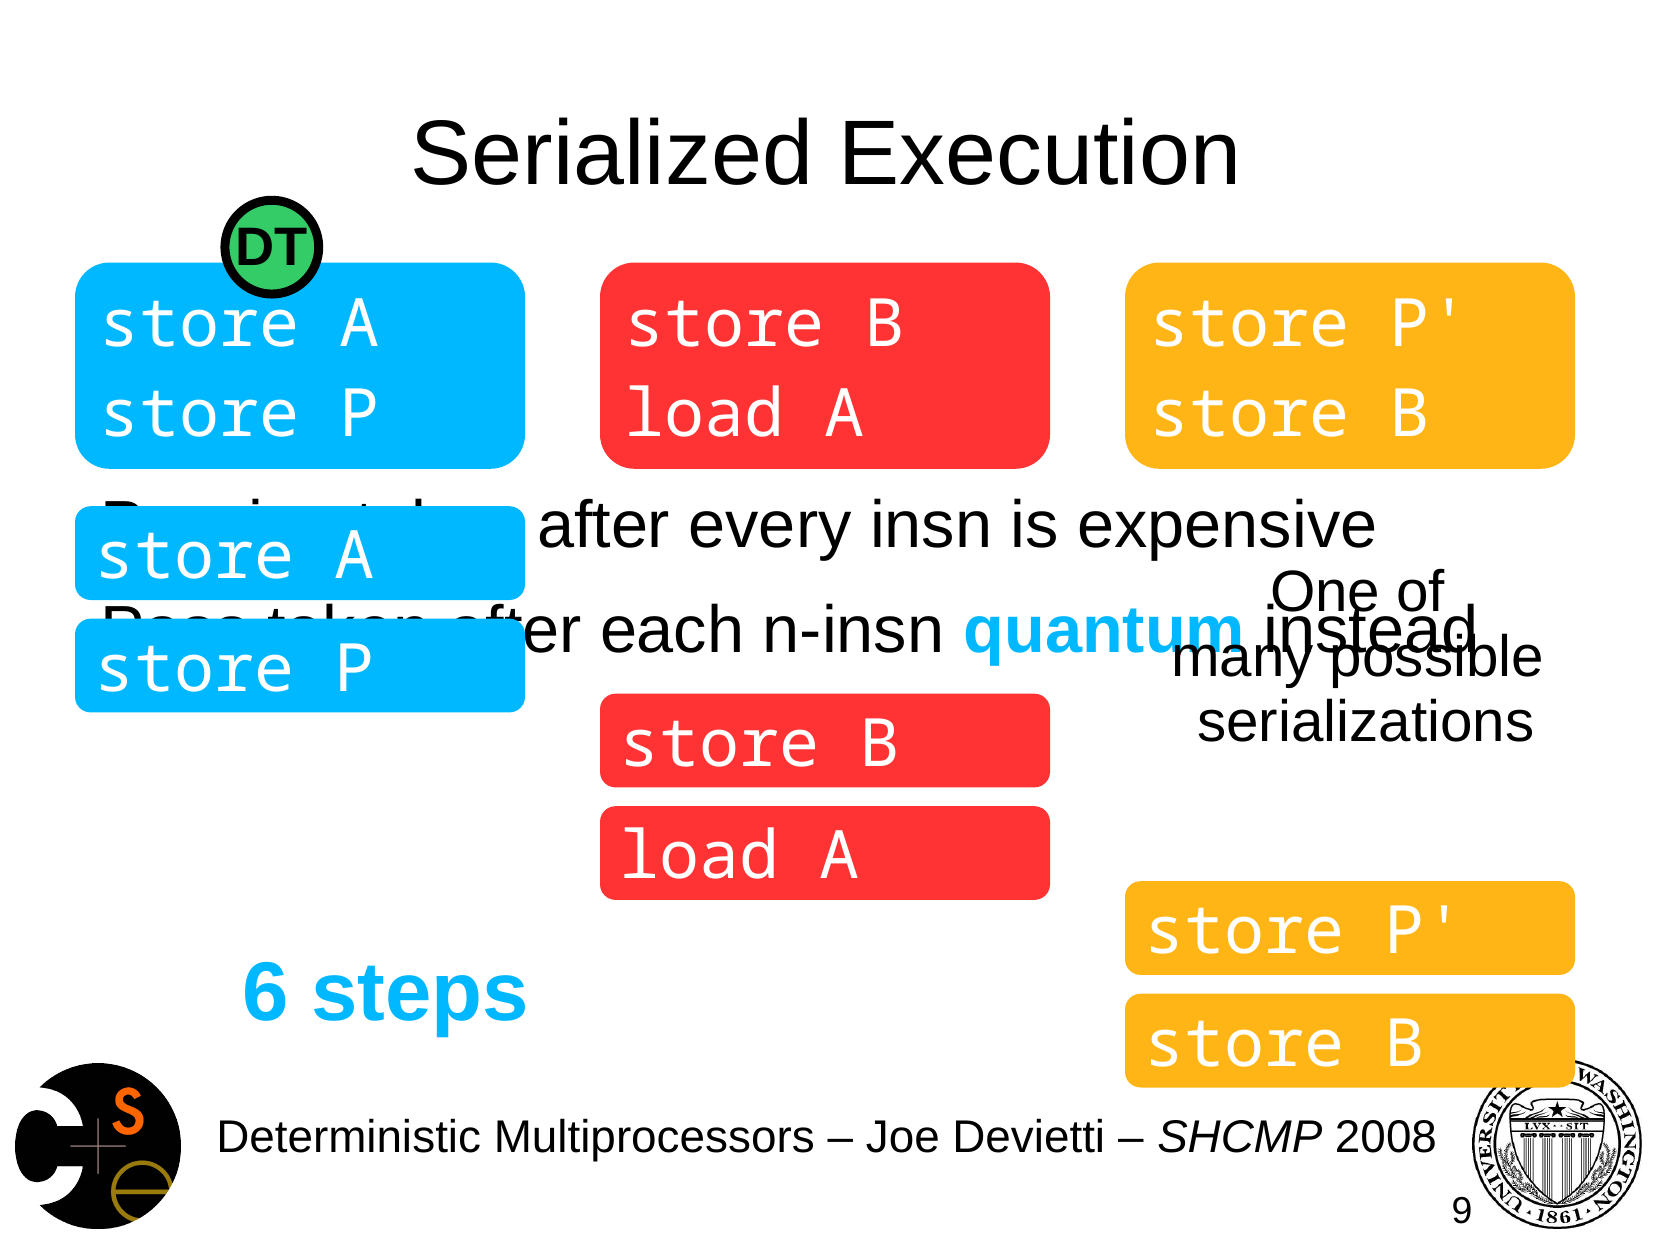

# Serialized Execution
DT
store A
store P
store B
load A
store P'
store B
Passing token after every insn is expensive
Pass token after each n-insn quantum instead
store A
One of
many possible
serializations
store P
store B
load A
store P'
6 steps
store B
9